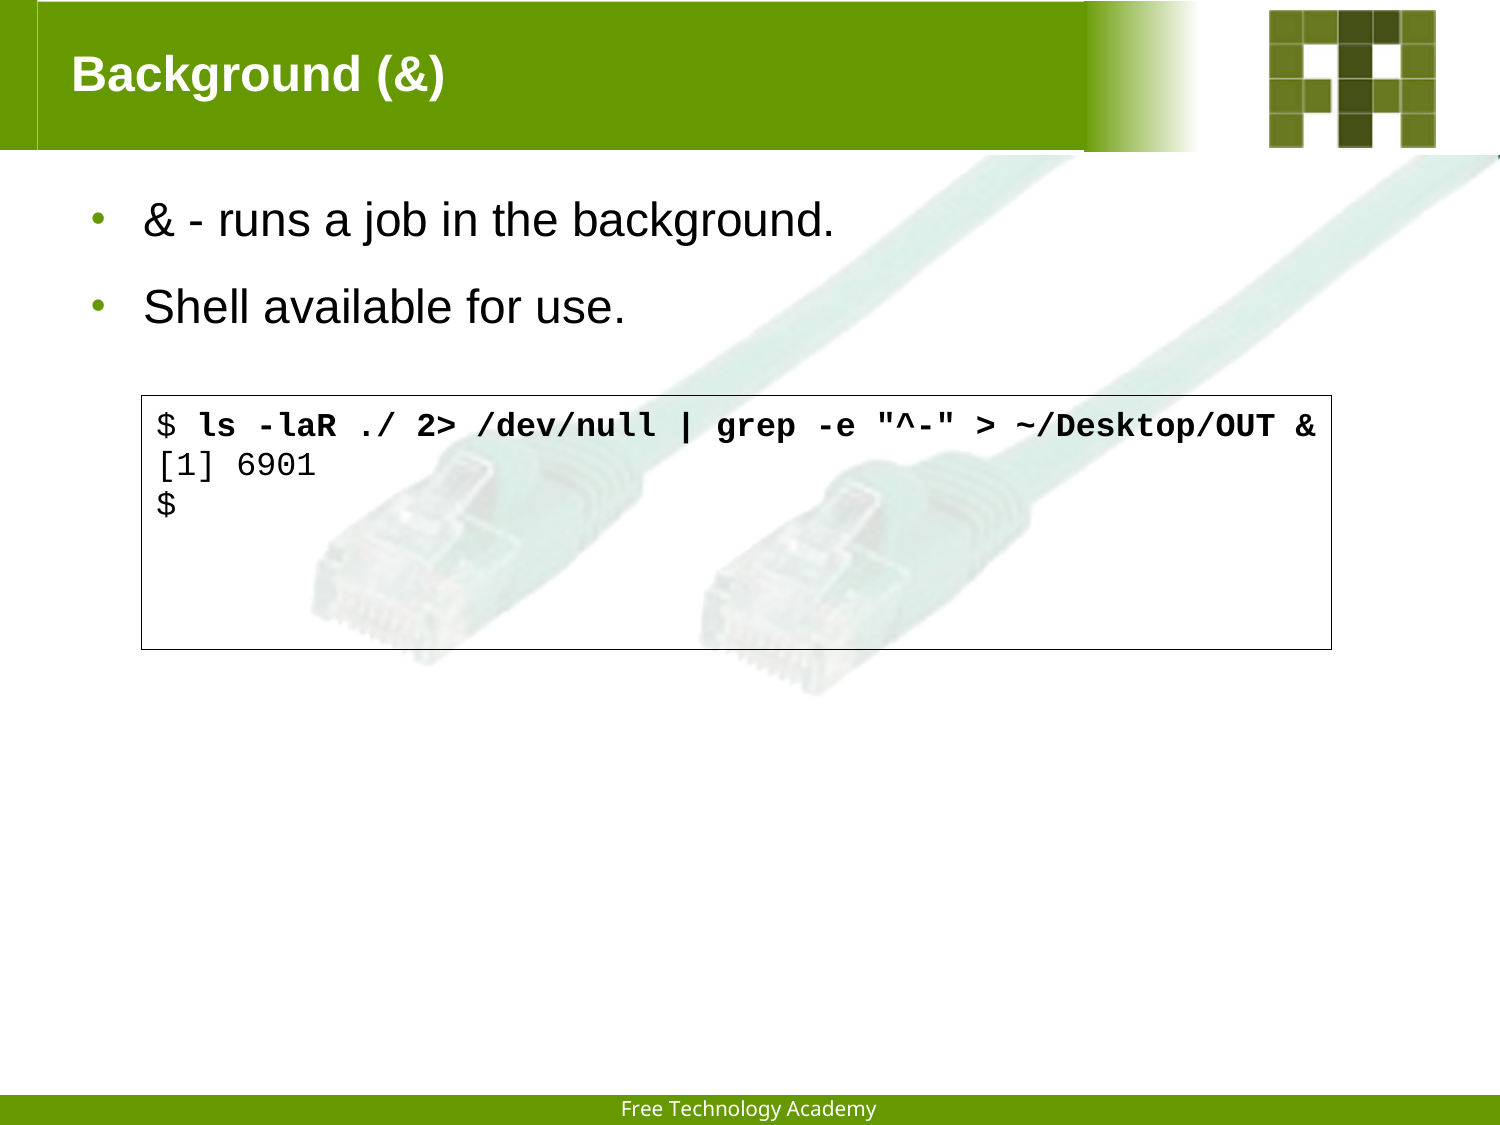

# Background (&)
& - runs a job in the background.
Shell available for use.
$ ls -laR ./ 2> /dev/null | grep -e "^-" > ~/Desktop/OUT &
[1] 6901
$